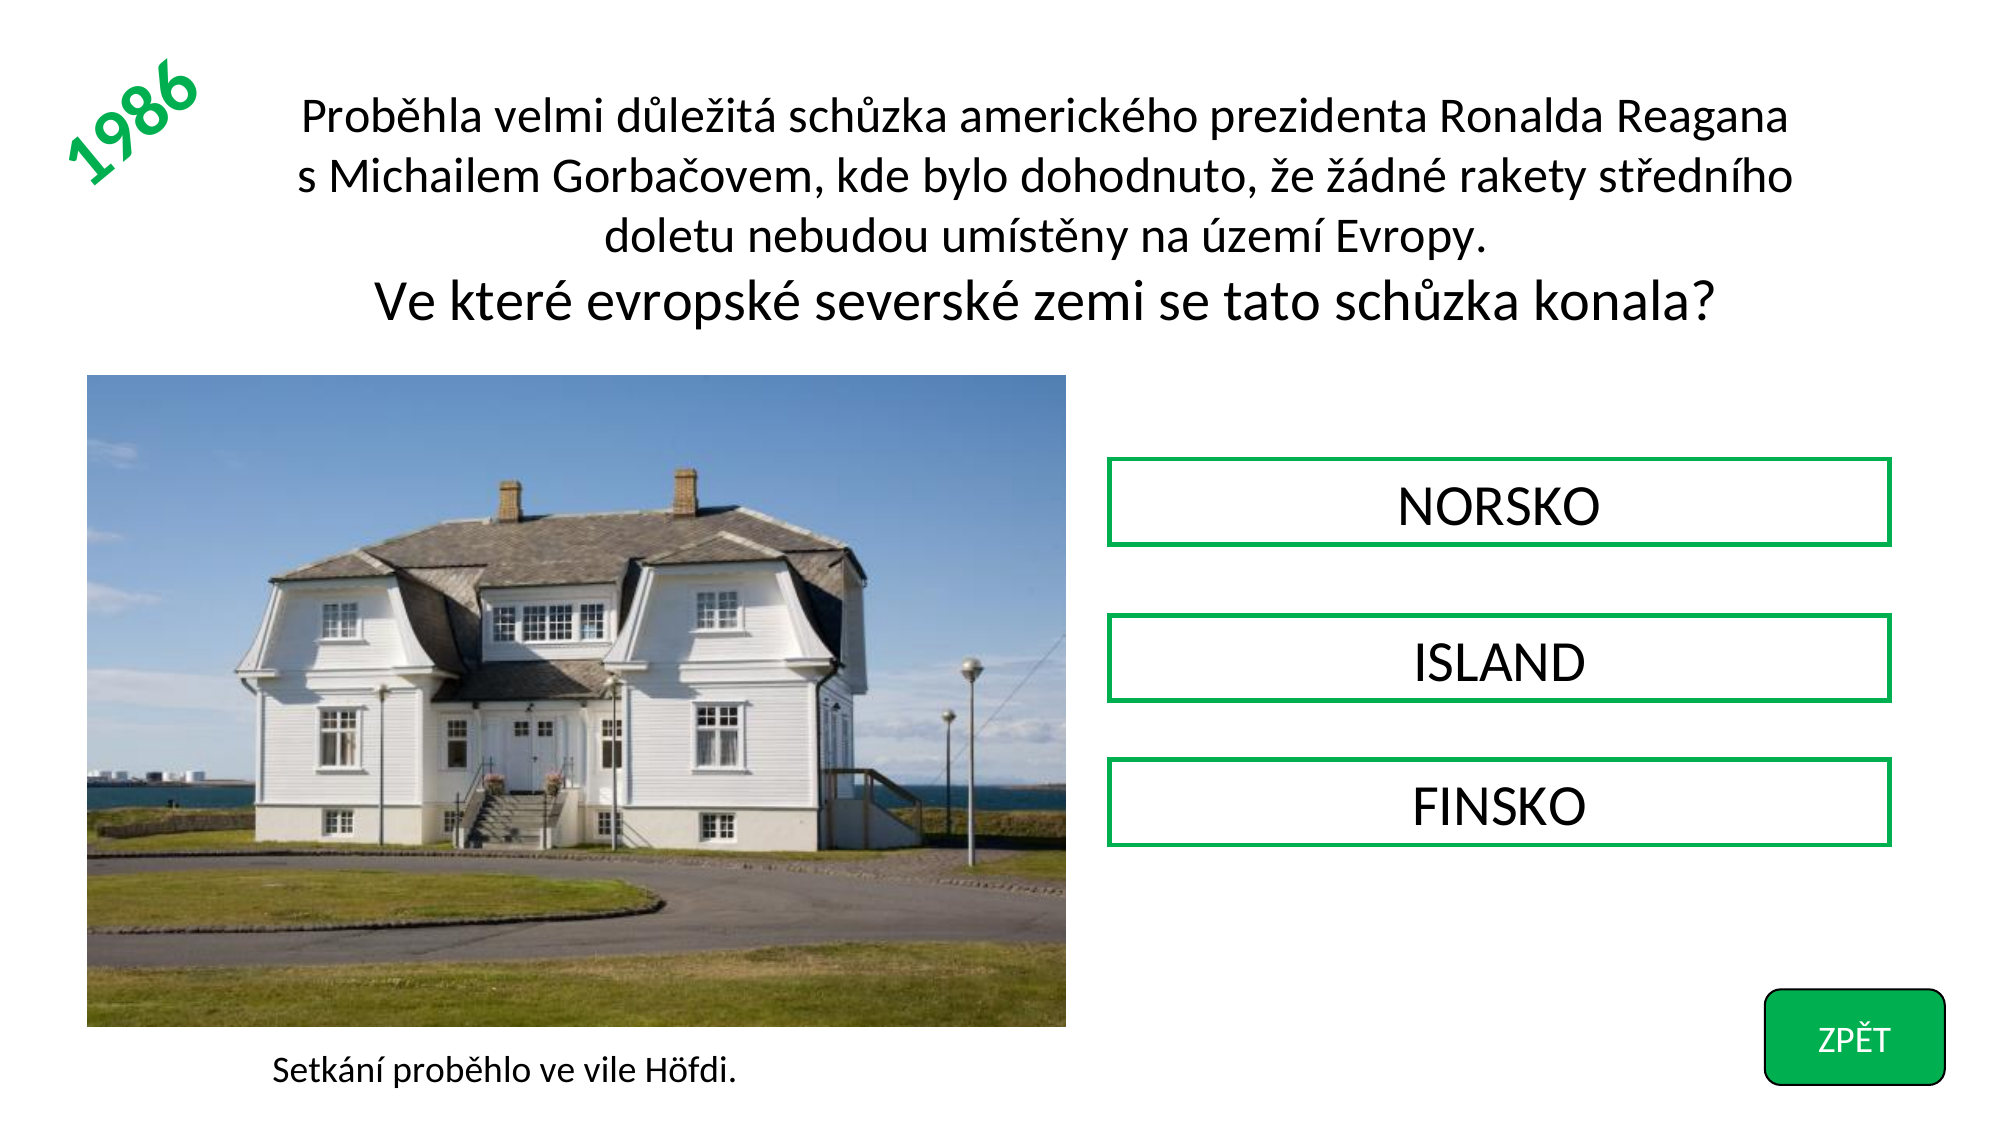

1986
 Proběhla velmi důležitá schůzka amerického prezidenta Ronalda Reagana
s Michailem Gorbačovem, kde bylo dohodnuto, že žádné rakety středního doletu nebudou umístěny na území Evropy.
Ve které evropské severské zemi se tato schůzka konala?
NORSKO
ISLAND
FINSKO
ZPĚT
Setkání proběhlo ve vile Höfdi.